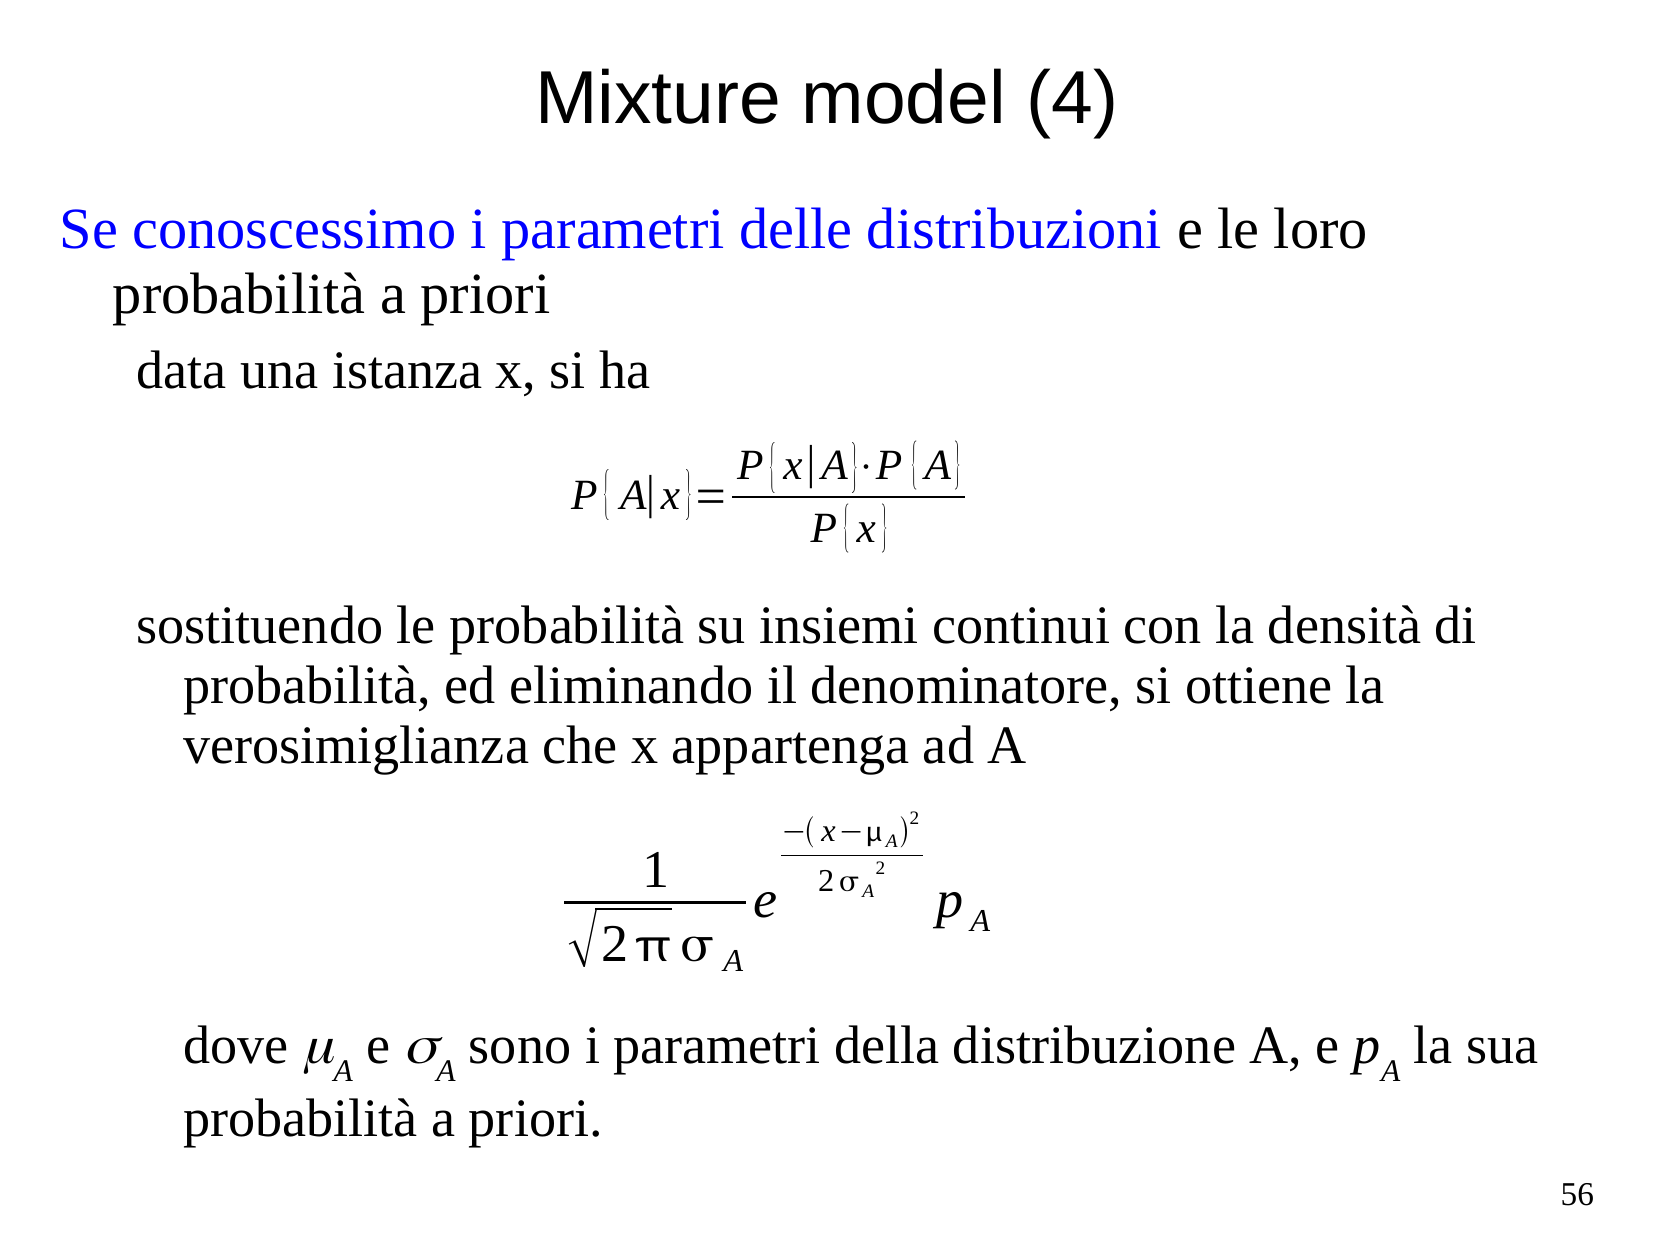

# Mixture model (4)
Se conoscessimo i parametri delle distribuzioni e le loro probabilità a priori
data una istanza x, si ha
sostituendo le probabilità su insiemi continui con la densità di probabilità, ed eliminando il denominatore, si ottiene la verosimiglianza che x appartenga ad A
dove mA e sA sono i parametri della distribuzione A, e pA la sua probabilità a priori.